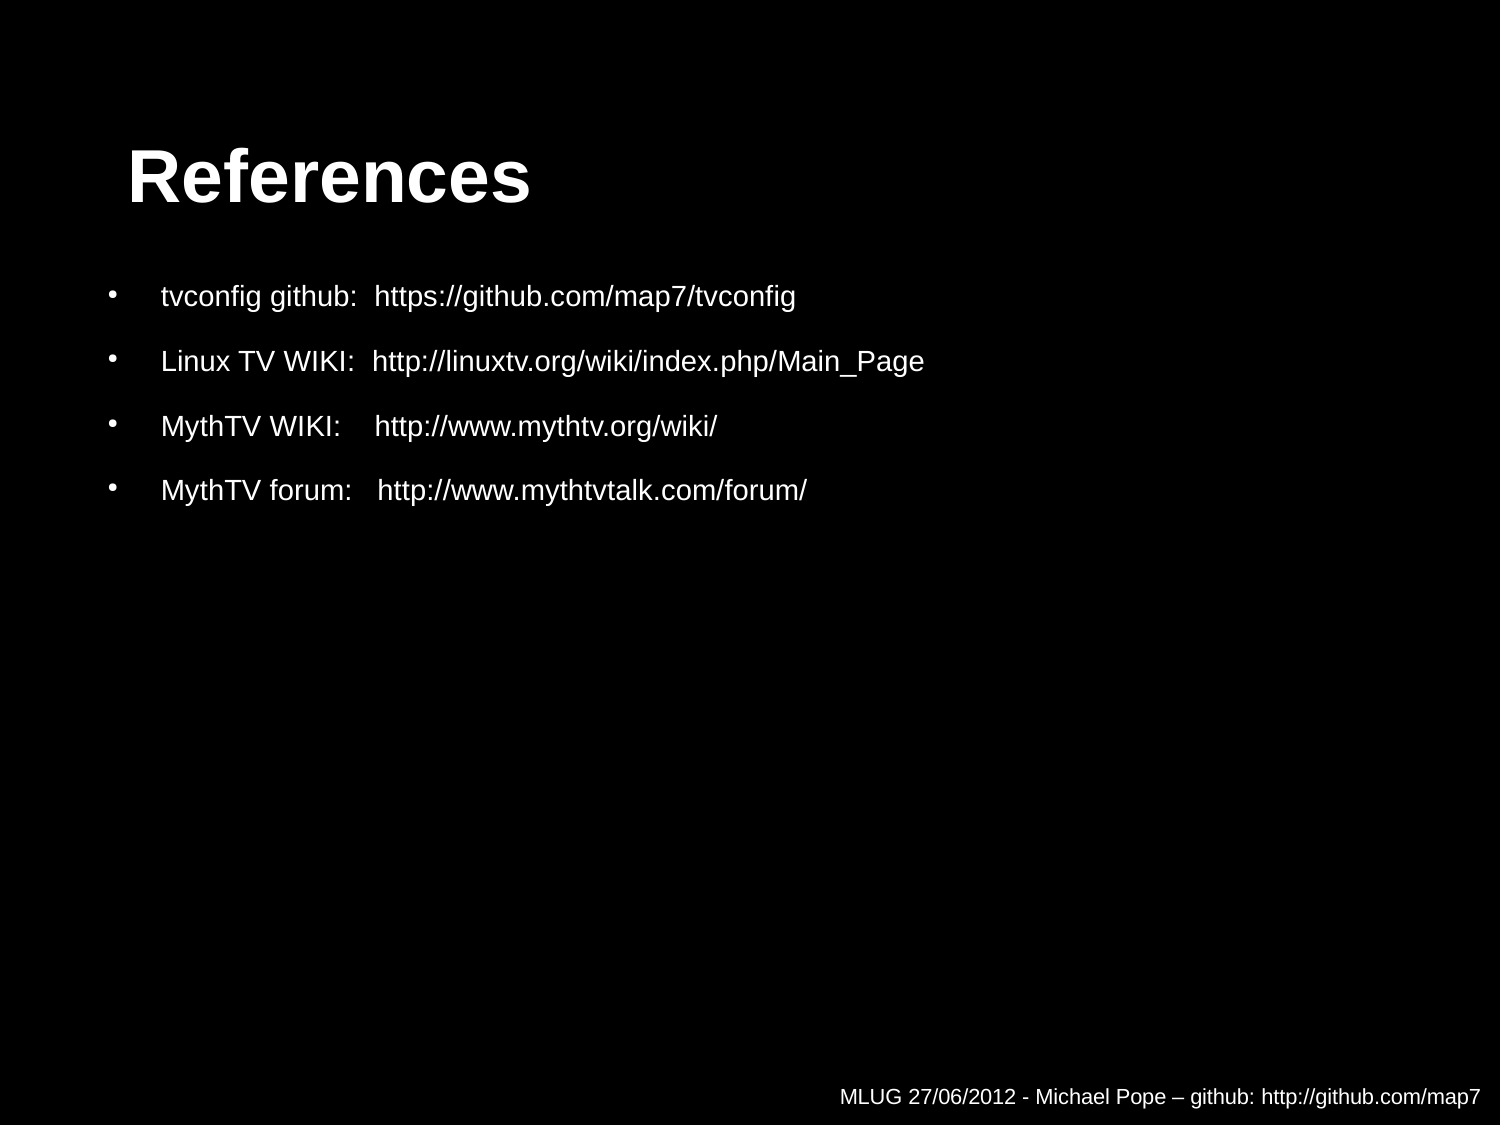

# References
tvconfig github: https://github.com/map7/tvconfig
Linux TV WIKI: http://linuxtv.org/wiki/index.php/Main_Page
MythTV WIKI: http://www.mythtv.org/wiki/
MythTV forum: http://www.mythtvtalk.com/forum/